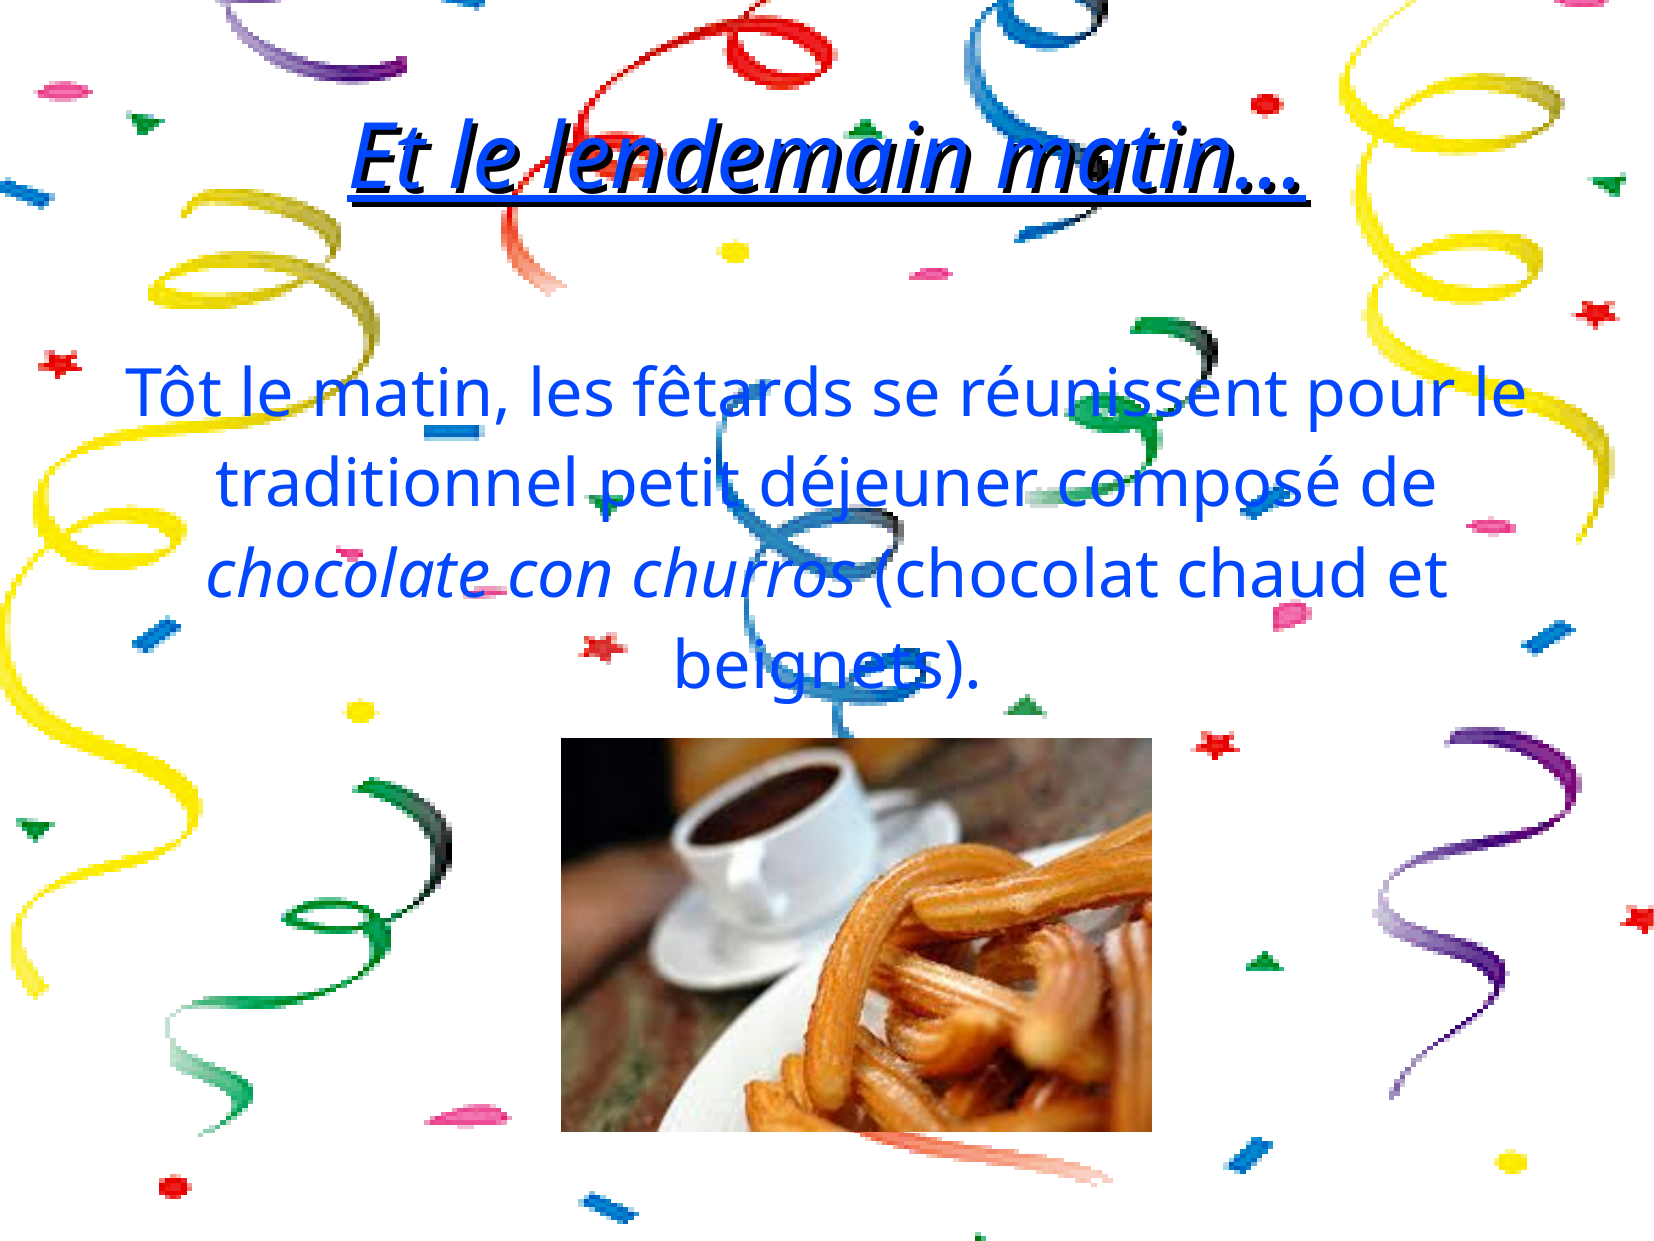

# Et le lendemain matin...
Tôt le matin, les fêtards se réunissent pour le traditionnel petit déjeuner composé de chocolate con churros (chocolat chaud et beignets).